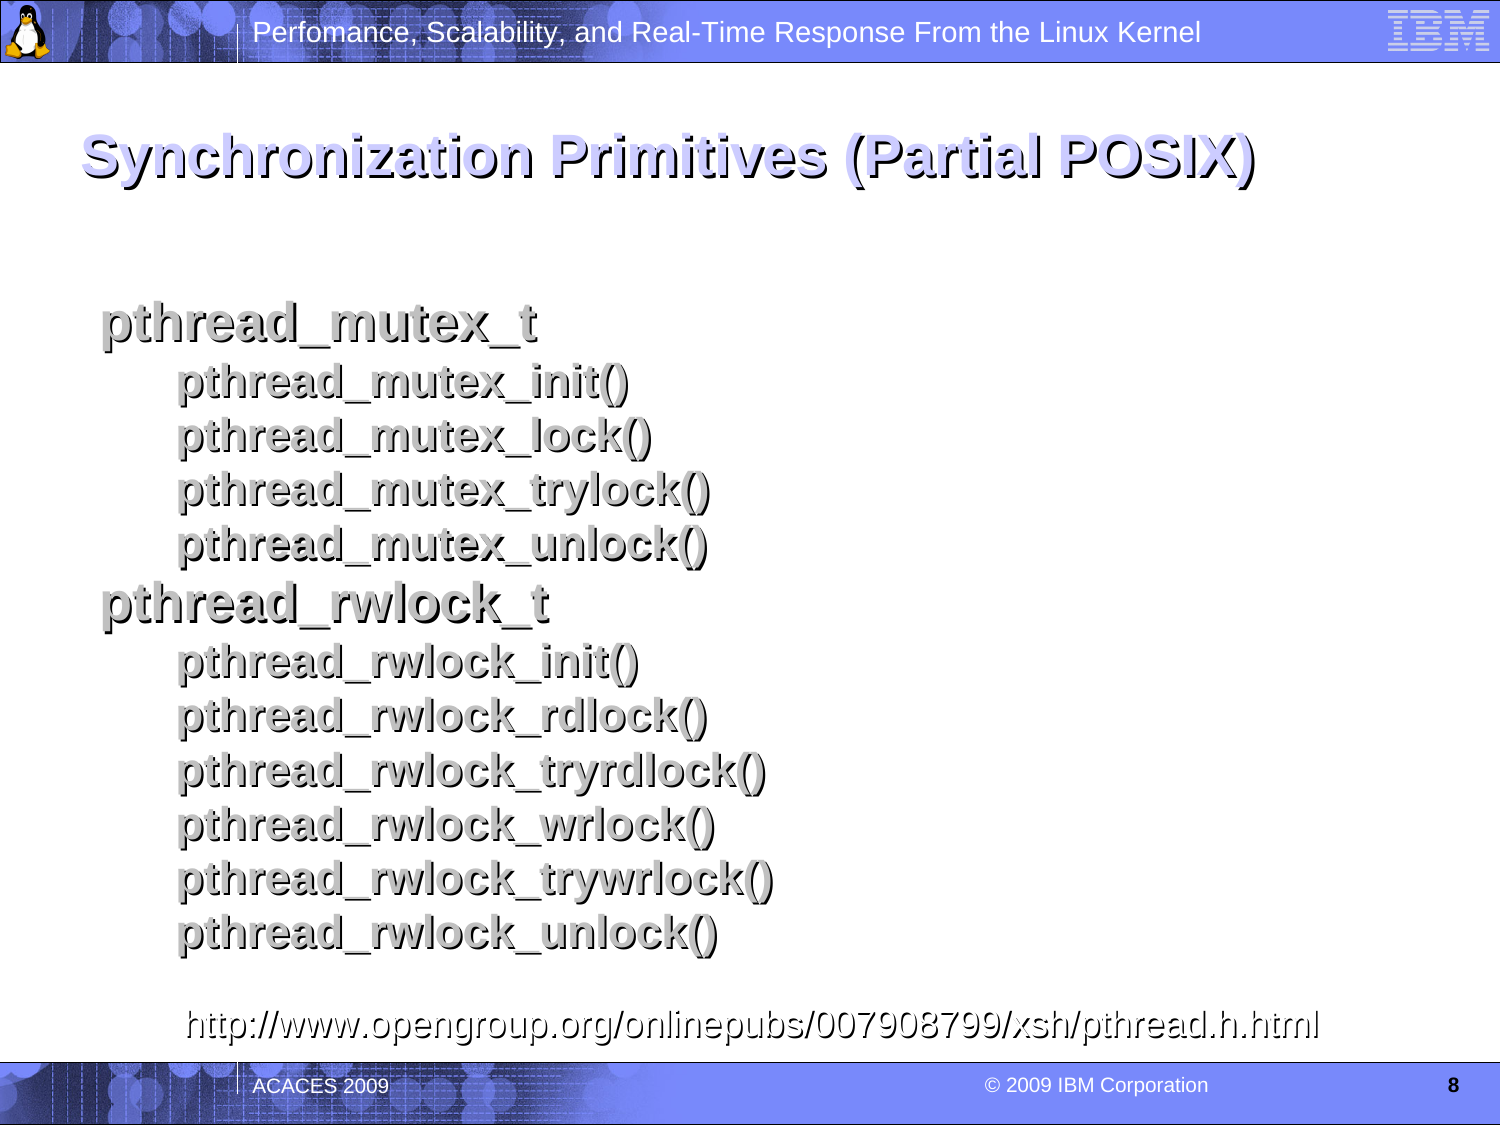

# Synchronization Primitives (Partial POSIX)
pthread_mutex_t
pthread_mutex_init()
pthread_mutex_lock()
pthread_mutex_trylock()
pthread_mutex_unlock()
pthread_rwlock_t
pthread_rwlock_init()
pthread_rwlock_rdlock()
pthread_rwlock_tryrdlock()
pthread_rwlock_wrlock()
pthread_rwlock_trywrlock()
pthread_rwlock_unlock()
http://www.opengroup.org/onlinepubs/007908799/xsh/pthread.h.html
8